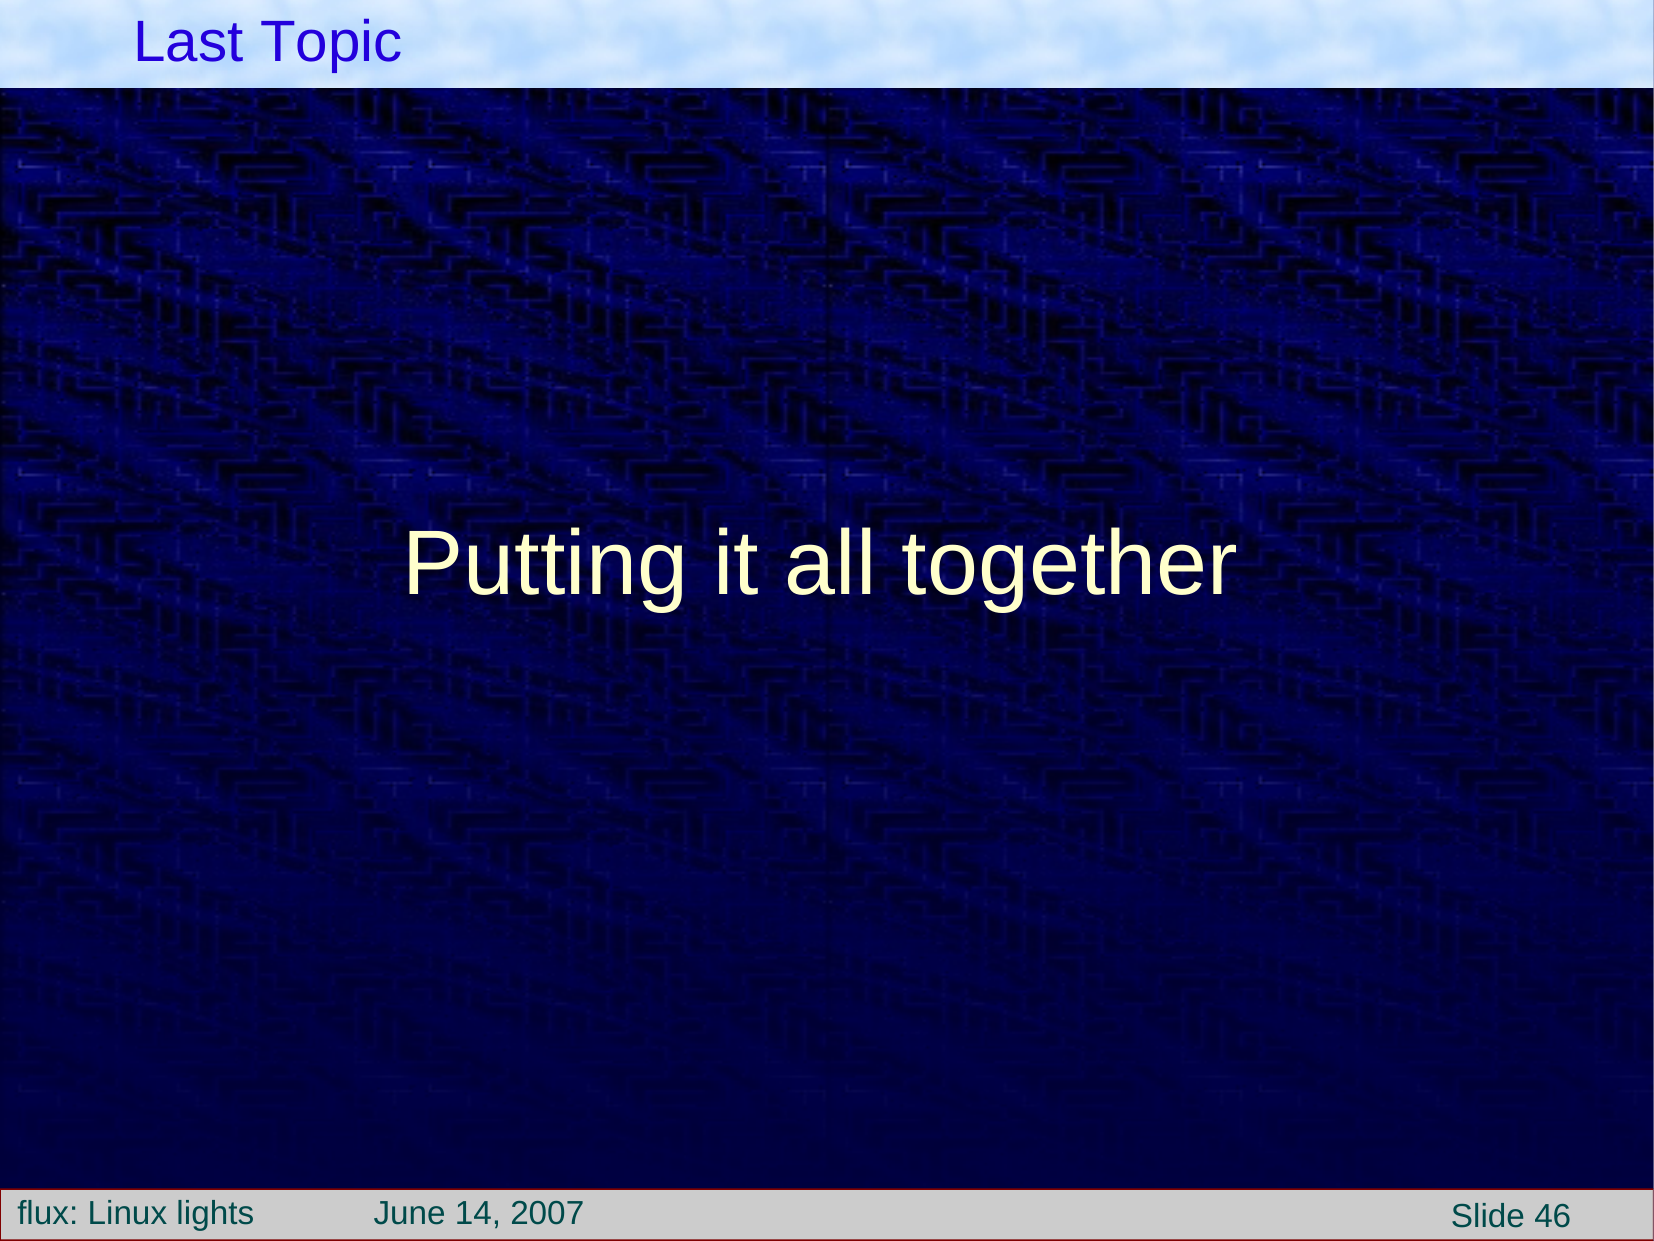

Last Topic
# Putting it all together
flux: Linux lights	June 14, 2007
Slide